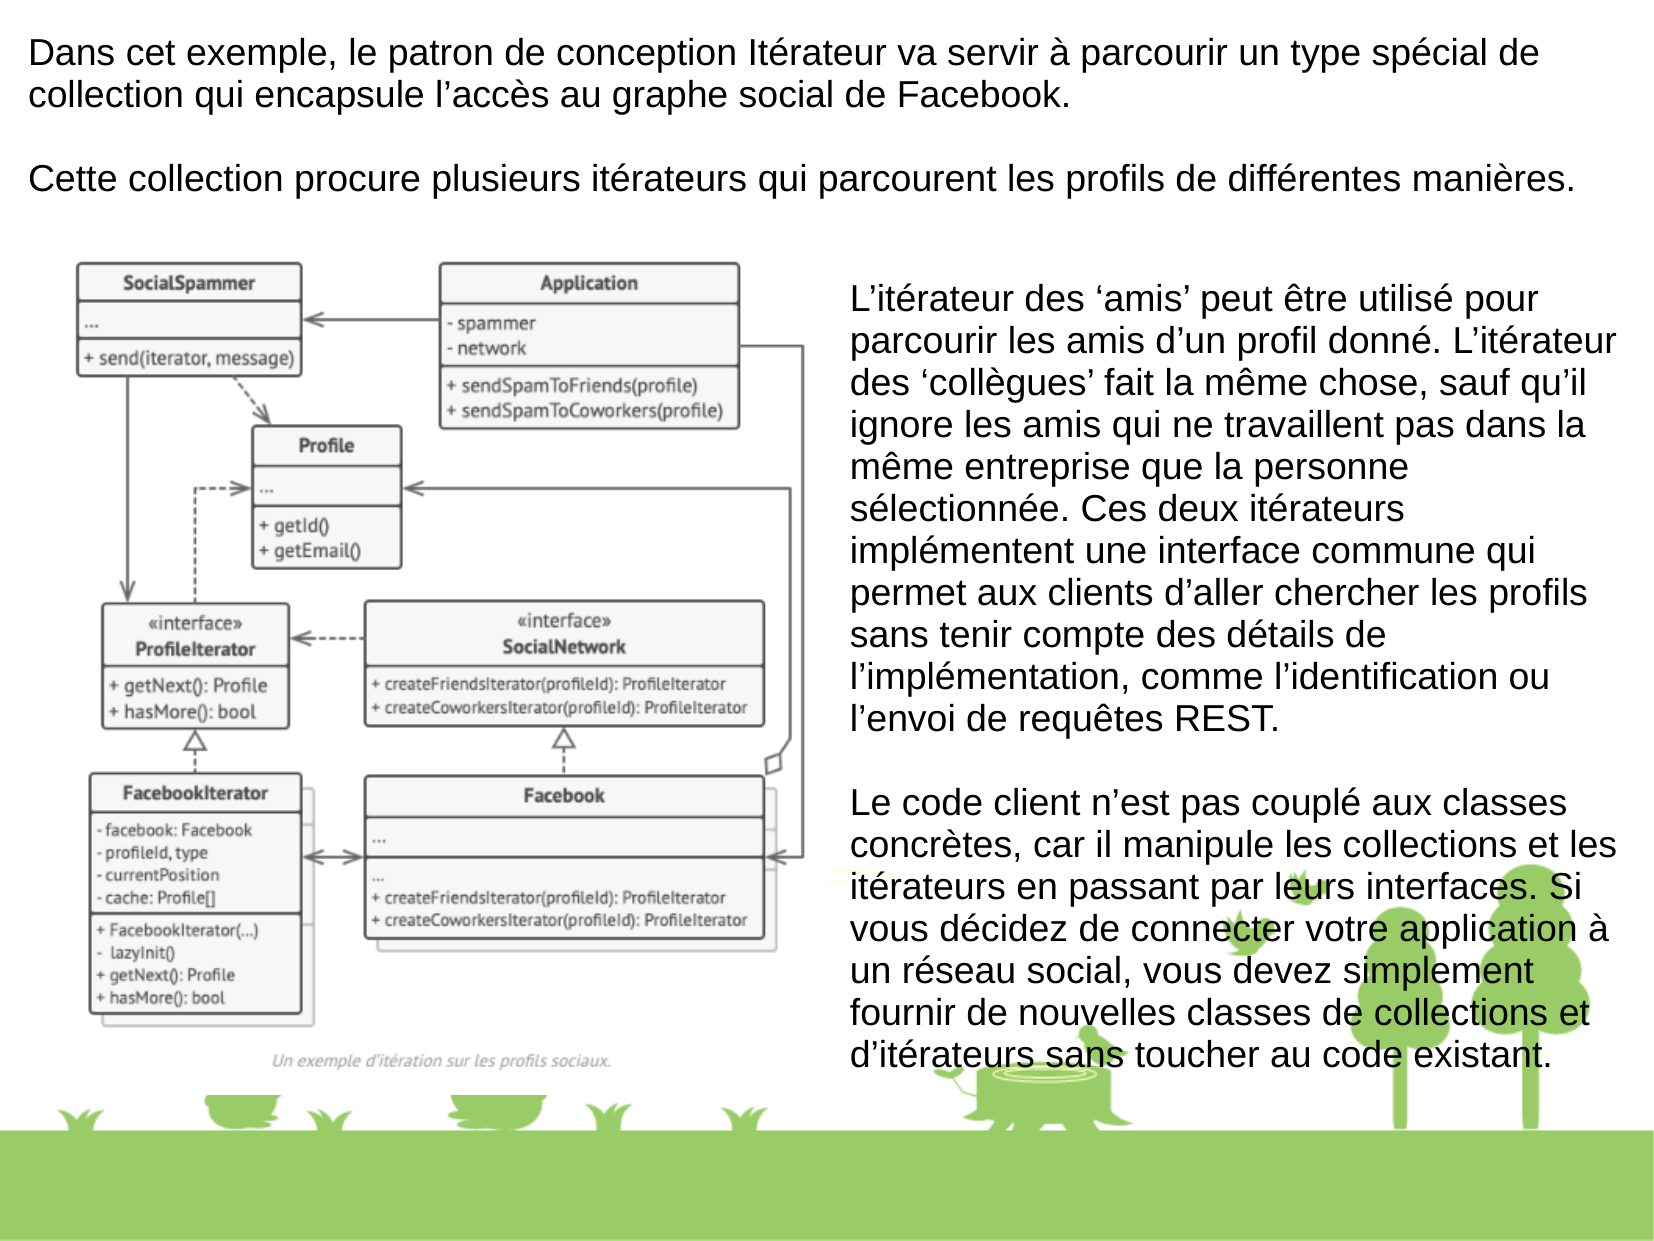

Dans cet exemple, le patron de conception Itérateur va servir à parcourir un type spécial de collection qui encapsule l’accès au graphe social de Facebook.
Cette collection procure plusieurs itérateurs qui parcourent les profils de différentes manières.
L’itérateur des ‘amis’ peut être utilisé pour parcourir les amis d’un profil donné. L’itérateur des ‘collègues’ fait la même chose, sauf qu’il ignore les amis qui ne travaillent pas dans la même entreprise que la personne sélectionnée. Ces deux itérateurs implémentent une interface commune qui permet aux clients d’aller chercher les profils sans tenir compte des détails de l’implémentation, comme l’identification ou l’envoi de requêtes REST.
Le code client n’est pas couplé aux classes concrètes, car il manipule les collections et les itérateurs en passant par leurs interfaces. Si vous décidez de connecter votre application à un réseau social, vous devez simplement fournir de nouvelles classes de collections et d’itérateurs sans toucher au code existant.